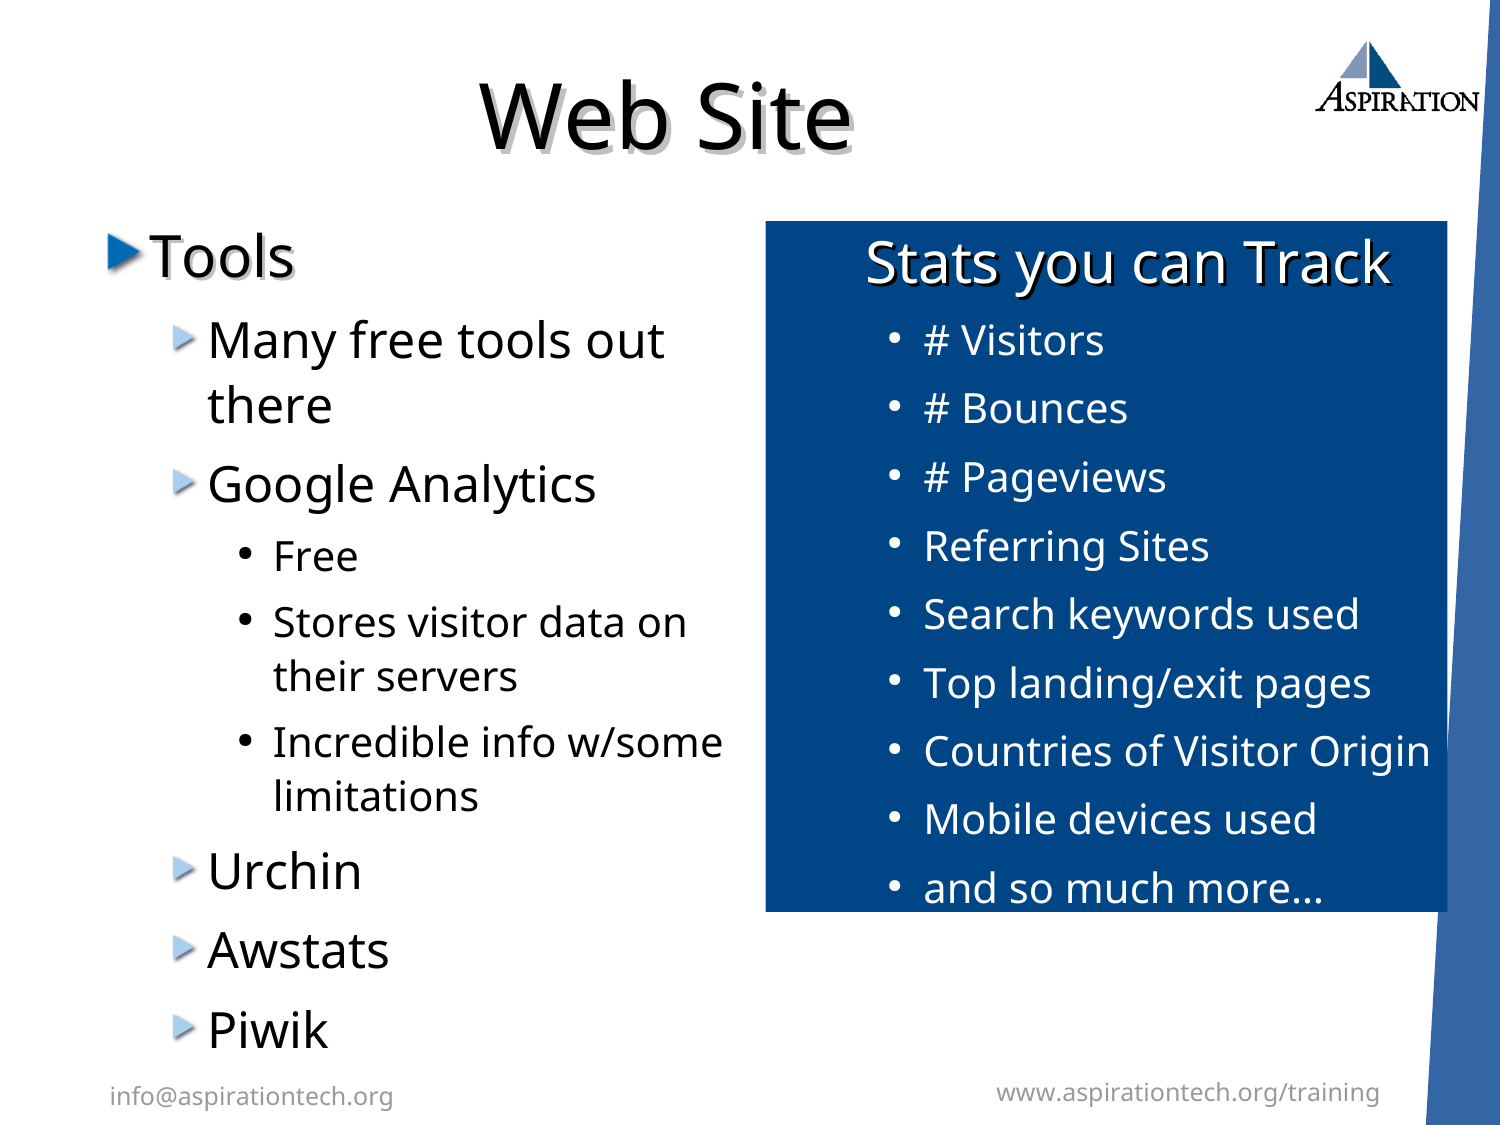

# Web Site
Tools
Many free tools out there
Google Analytics
Free
Stores visitor data on their servers
Incredible info w/some limitations
Urchin
Awstats
Piwik
Stats you can Track
# Visitors
# Bounces
# Pageviews
Referring Sites
Search keywords used
Top landing/exit pages
Countries of Visitor Origin
Mobile devices used
and so much more…